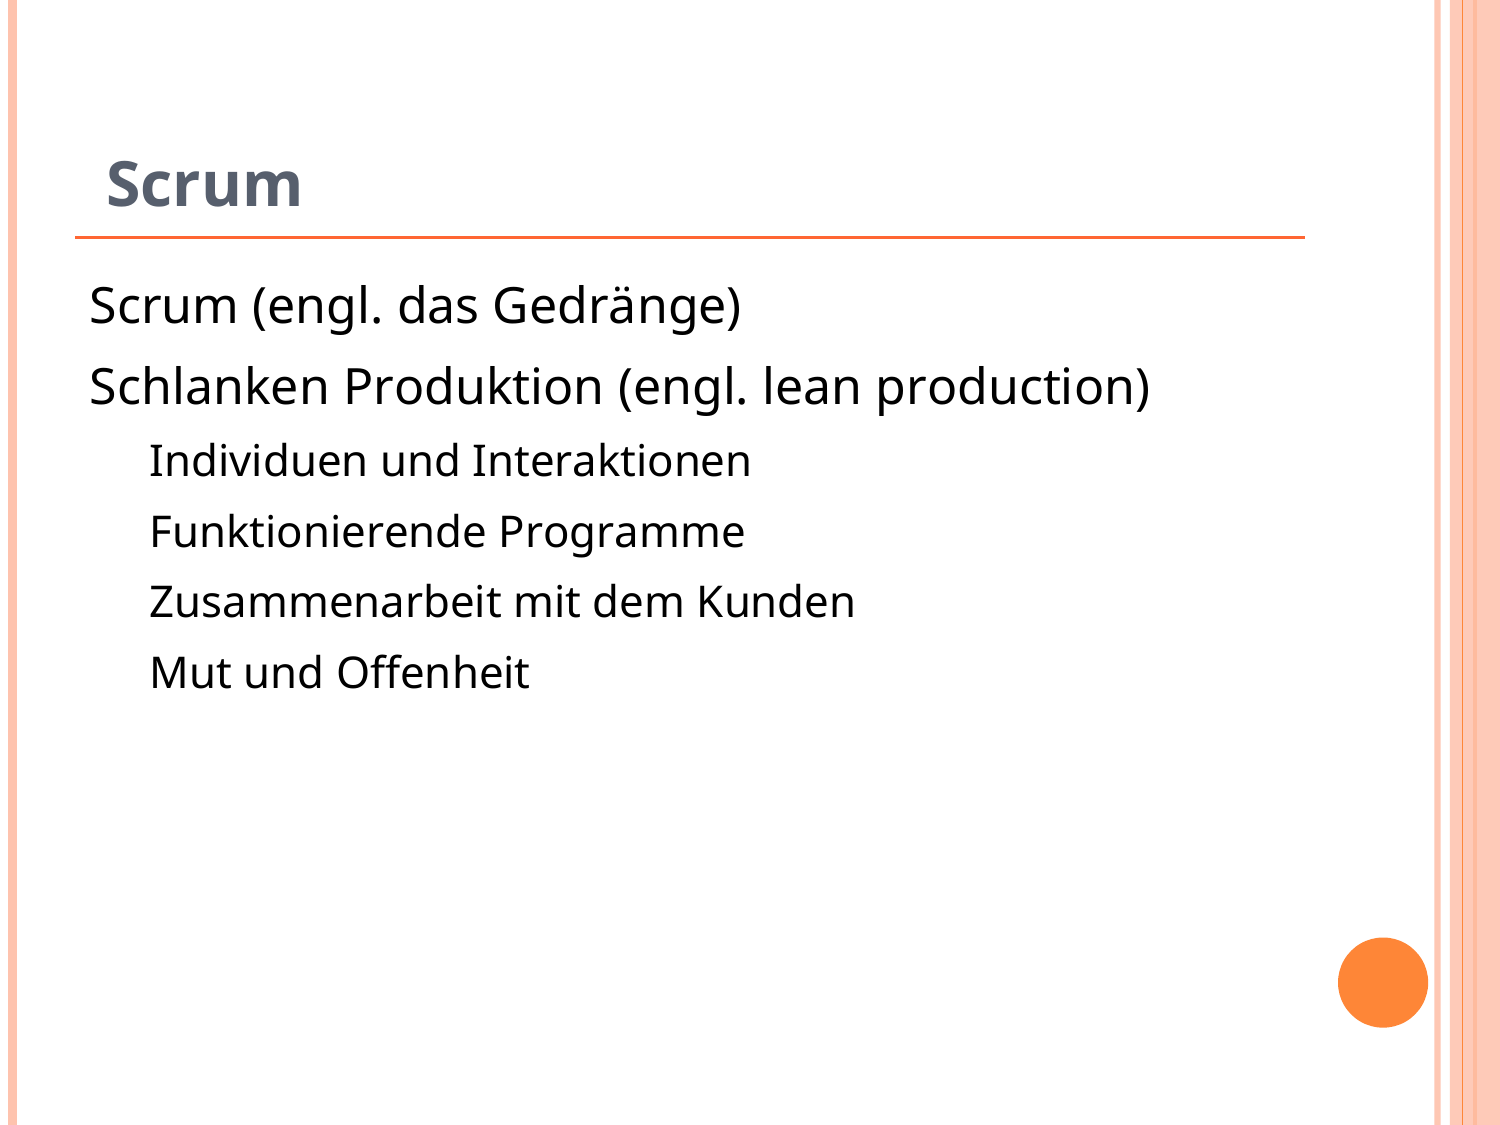

# Scrum
Scrum (engl. das Gedränge)
Schlanken Produktion (engl. lean production)
Individuen und Interaktionen
Funktionierende Programme
Zusammenarbeit mit dem Kunden
Mut und Offenheit